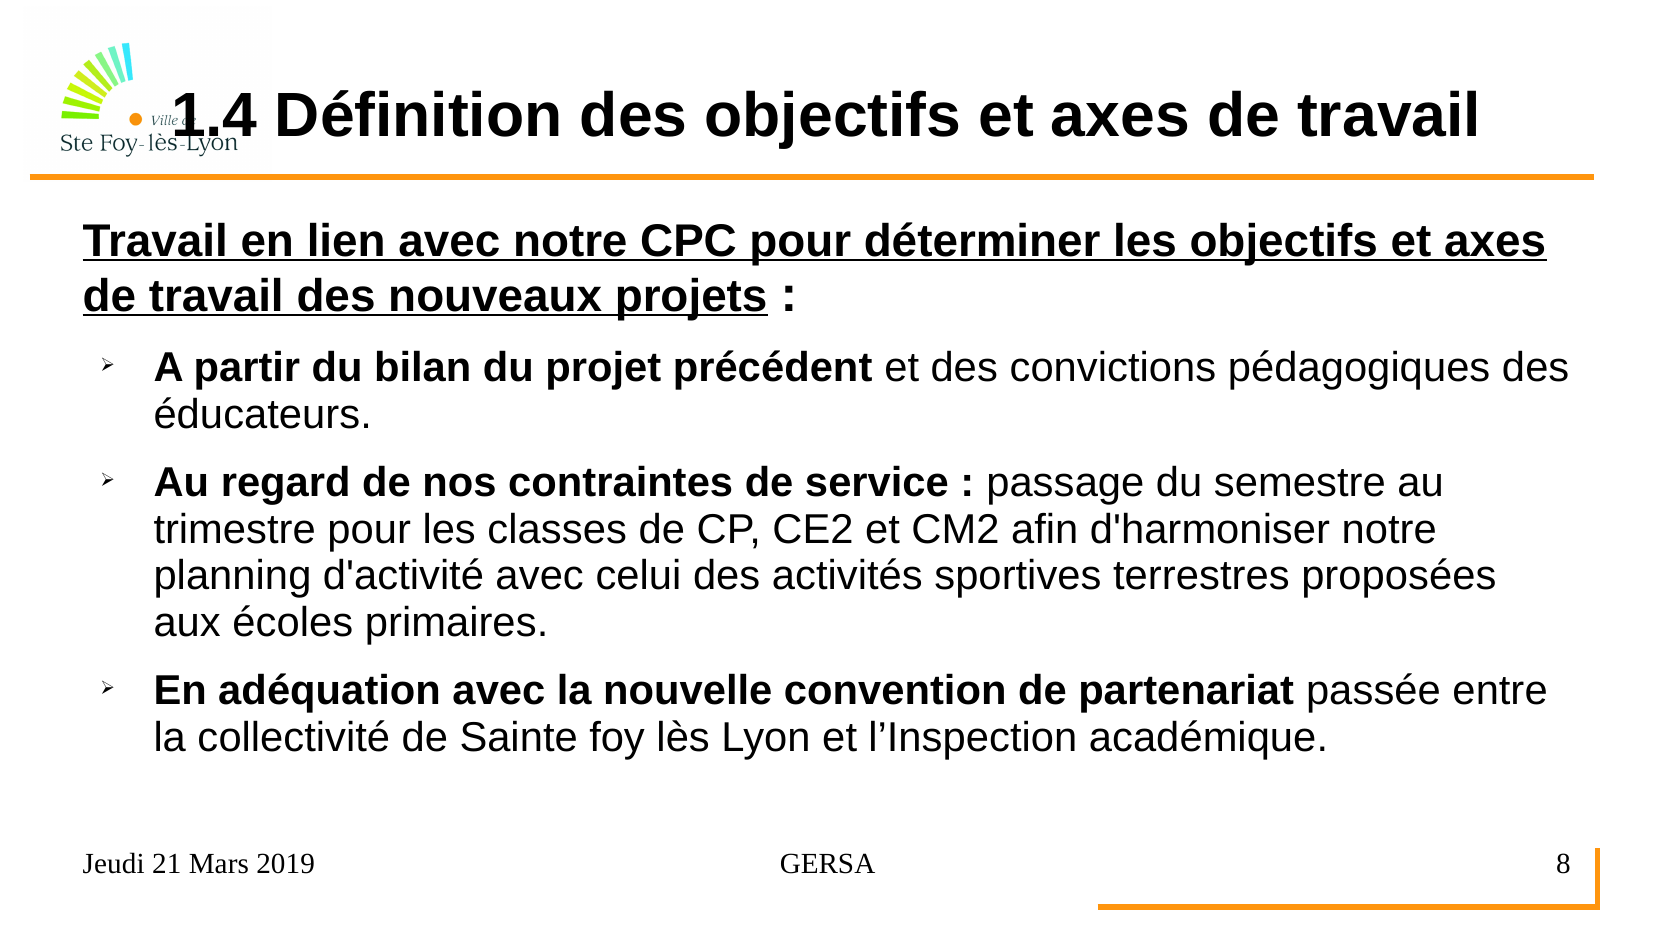

# 1.4 Définition des objectifs et axes de travail
Travail en lien avec notre CPC pour déterminer les objectifs et axes de travail des nouveaux projets :
A partir du bilan du projet précédent et des convictions pédagogiques des éducateurs.
Au regard de nos contraintes de service : passage du semestre au trimestre pour les classes de CP, CE2 et CM2 afin d'harmoniser notre planning d'activité avec celui des activités sportives terrestres proposées aux écoles primaires.
En adéquation avec la nouvelle convention de partenariat passée entre la collectivité de Sainte foy lès Lyon et l’Inspection académique.
Service référent - jj/mm/aaaa
8